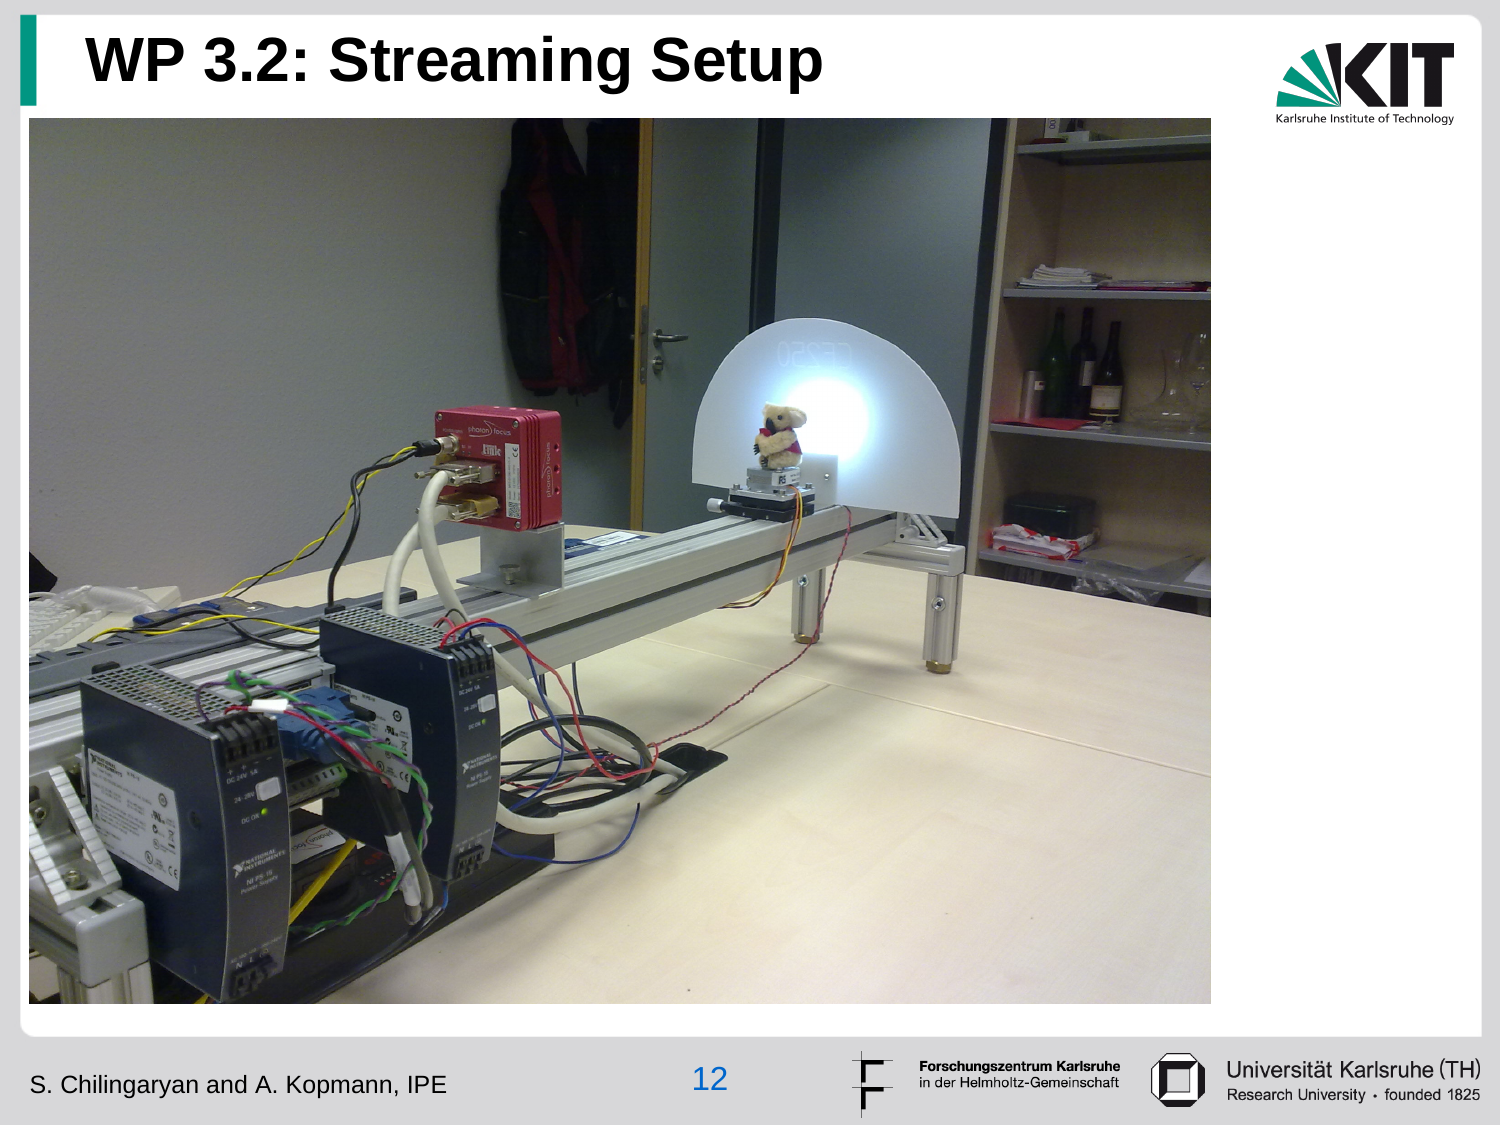

# WP 3.2: Streaming Setup
S. Chilingaryan and A. Kopmann, IPE